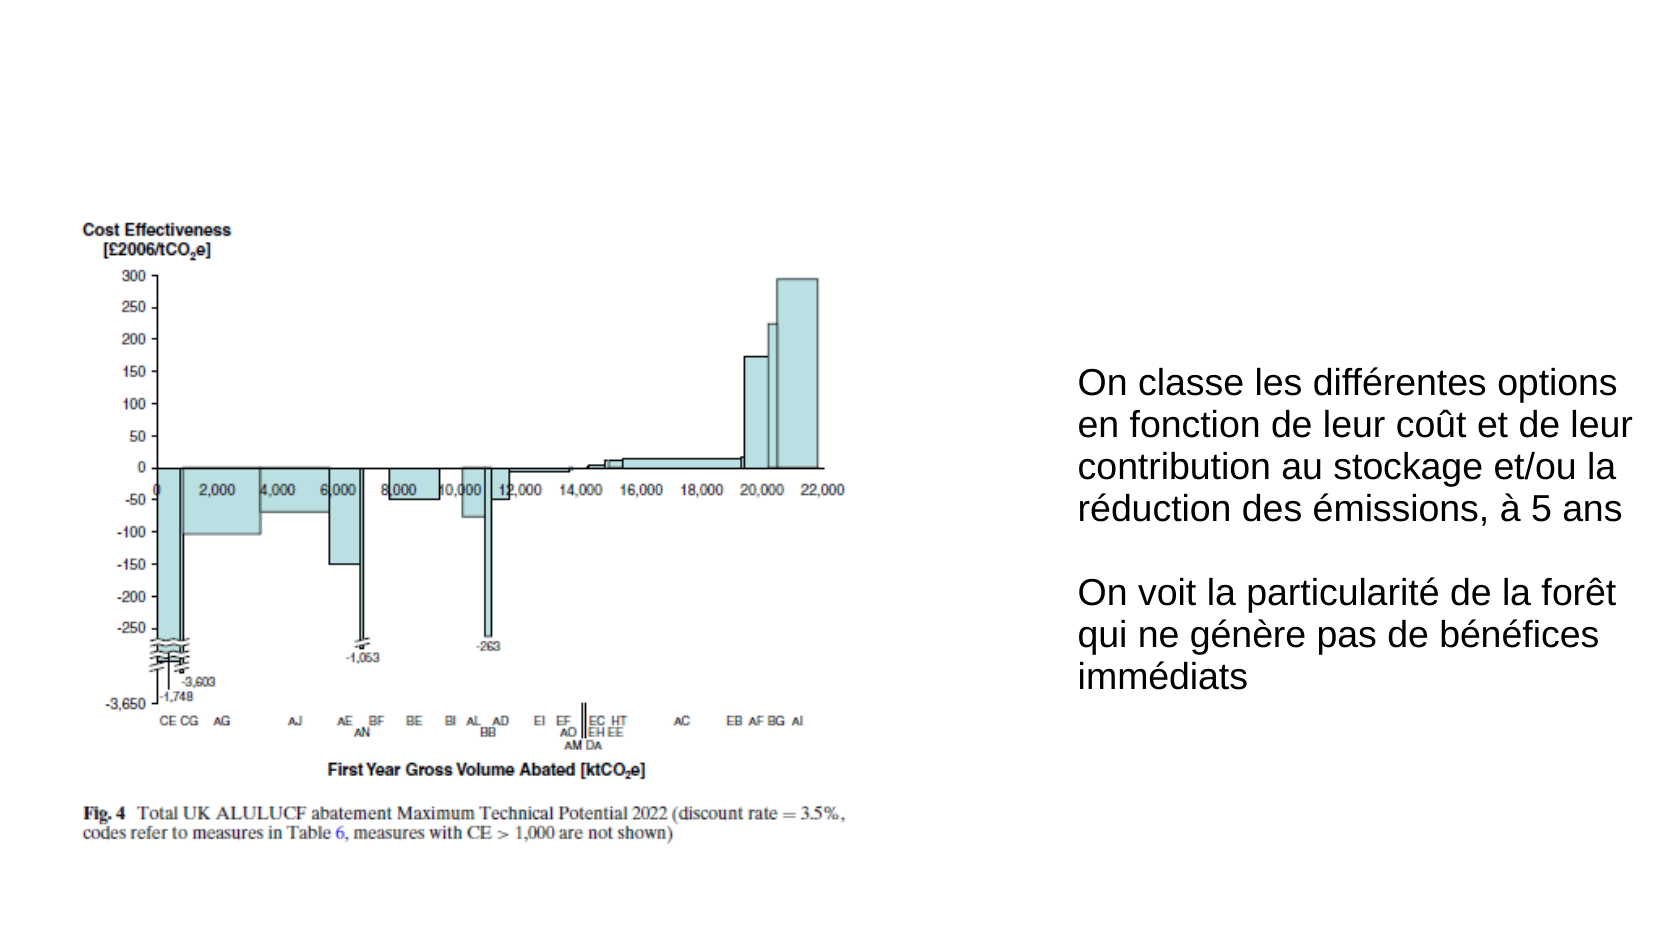

#
On classe les différentes options
en fonction de leur coût et de leur
contribution au stockage et/ou la
réduction des émissions, à 5 ans
On voit la particularité de la forêt
qui ne génère pas de bénéfices
immédiats